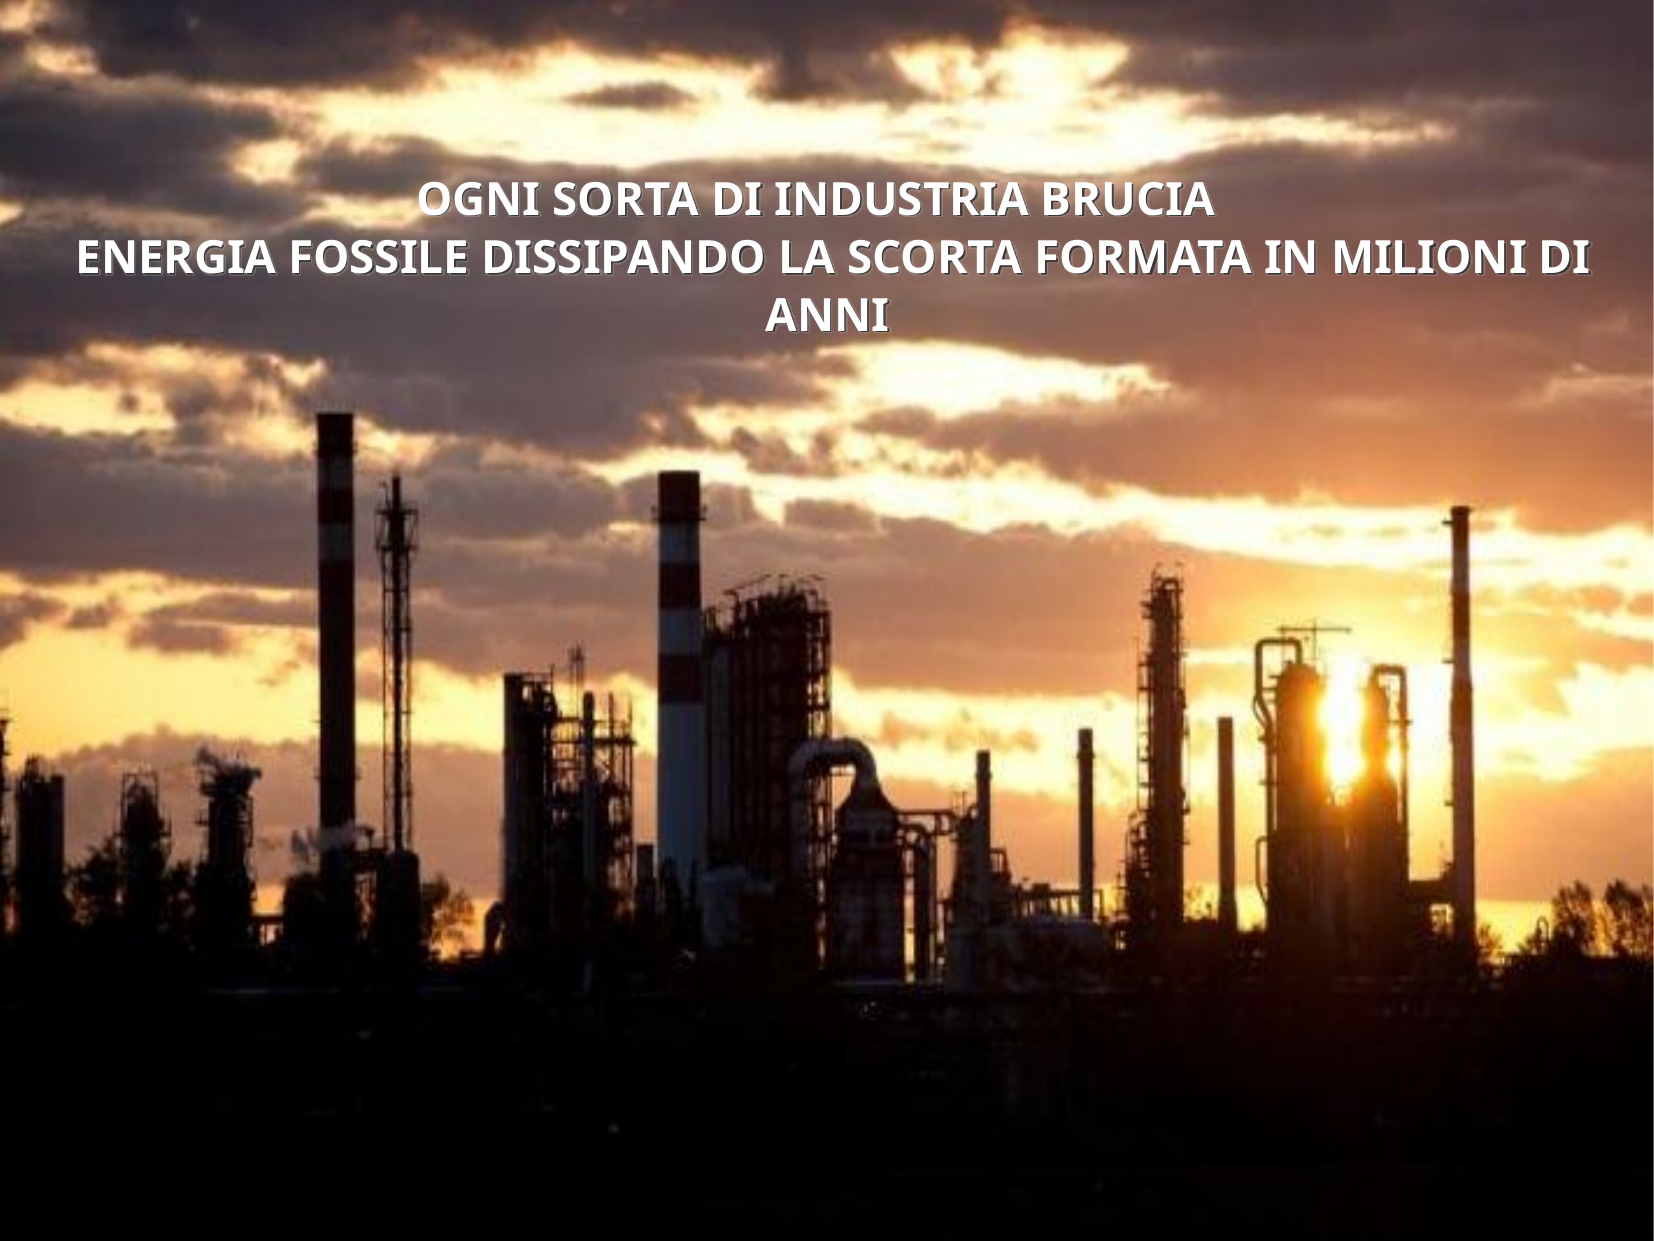

OGNI SORTA DI INDUSTRIA BRUCIA
 ENERGIA FOSSILE DISSIPANDO LA SCORTA FORMATA IN MILIONI DI ANNI